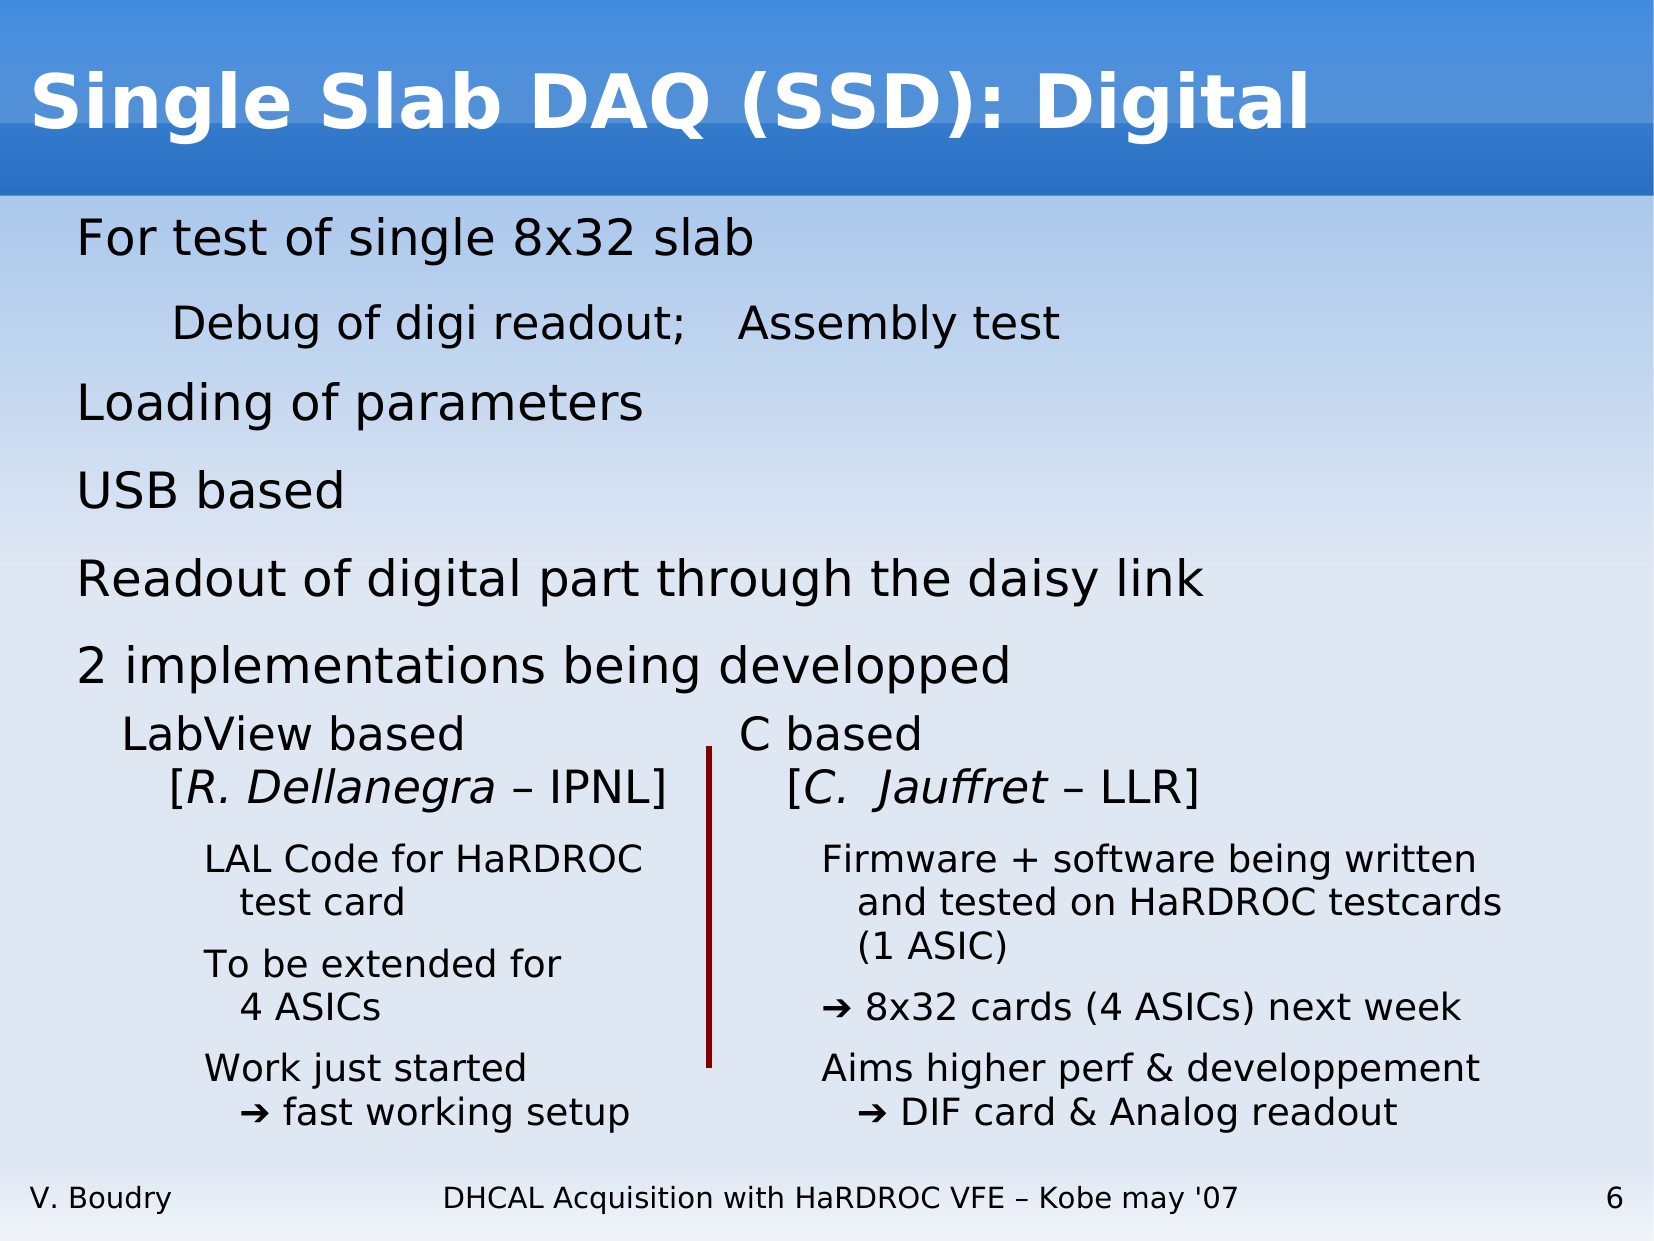

# Single Slab DAQ (SSD): Digital
For test of single 8x32 slab
Debug of digi readout; 	 Assembly test
Loading of parameters
USB based
Readout of digital part through the daisy link
2 implementations being developped
LabView based
[R. Dellanegra – IPNL]
LAL Code for HaRDROC test card
To be extended for
4 ASICs
Work just started
➔ fast working setup
C based
[C. Jauffret – LLR]
Firmware + software being written and tested on HaRDROC testcards (1 ASIC)
➔ 8x32 cards (4 ASICs) next week
Aims higher perf & developpement
➔ DIF card & Analog readout
DHCAL Acquisition with HaRDROC VFE – Kobe may '07
6